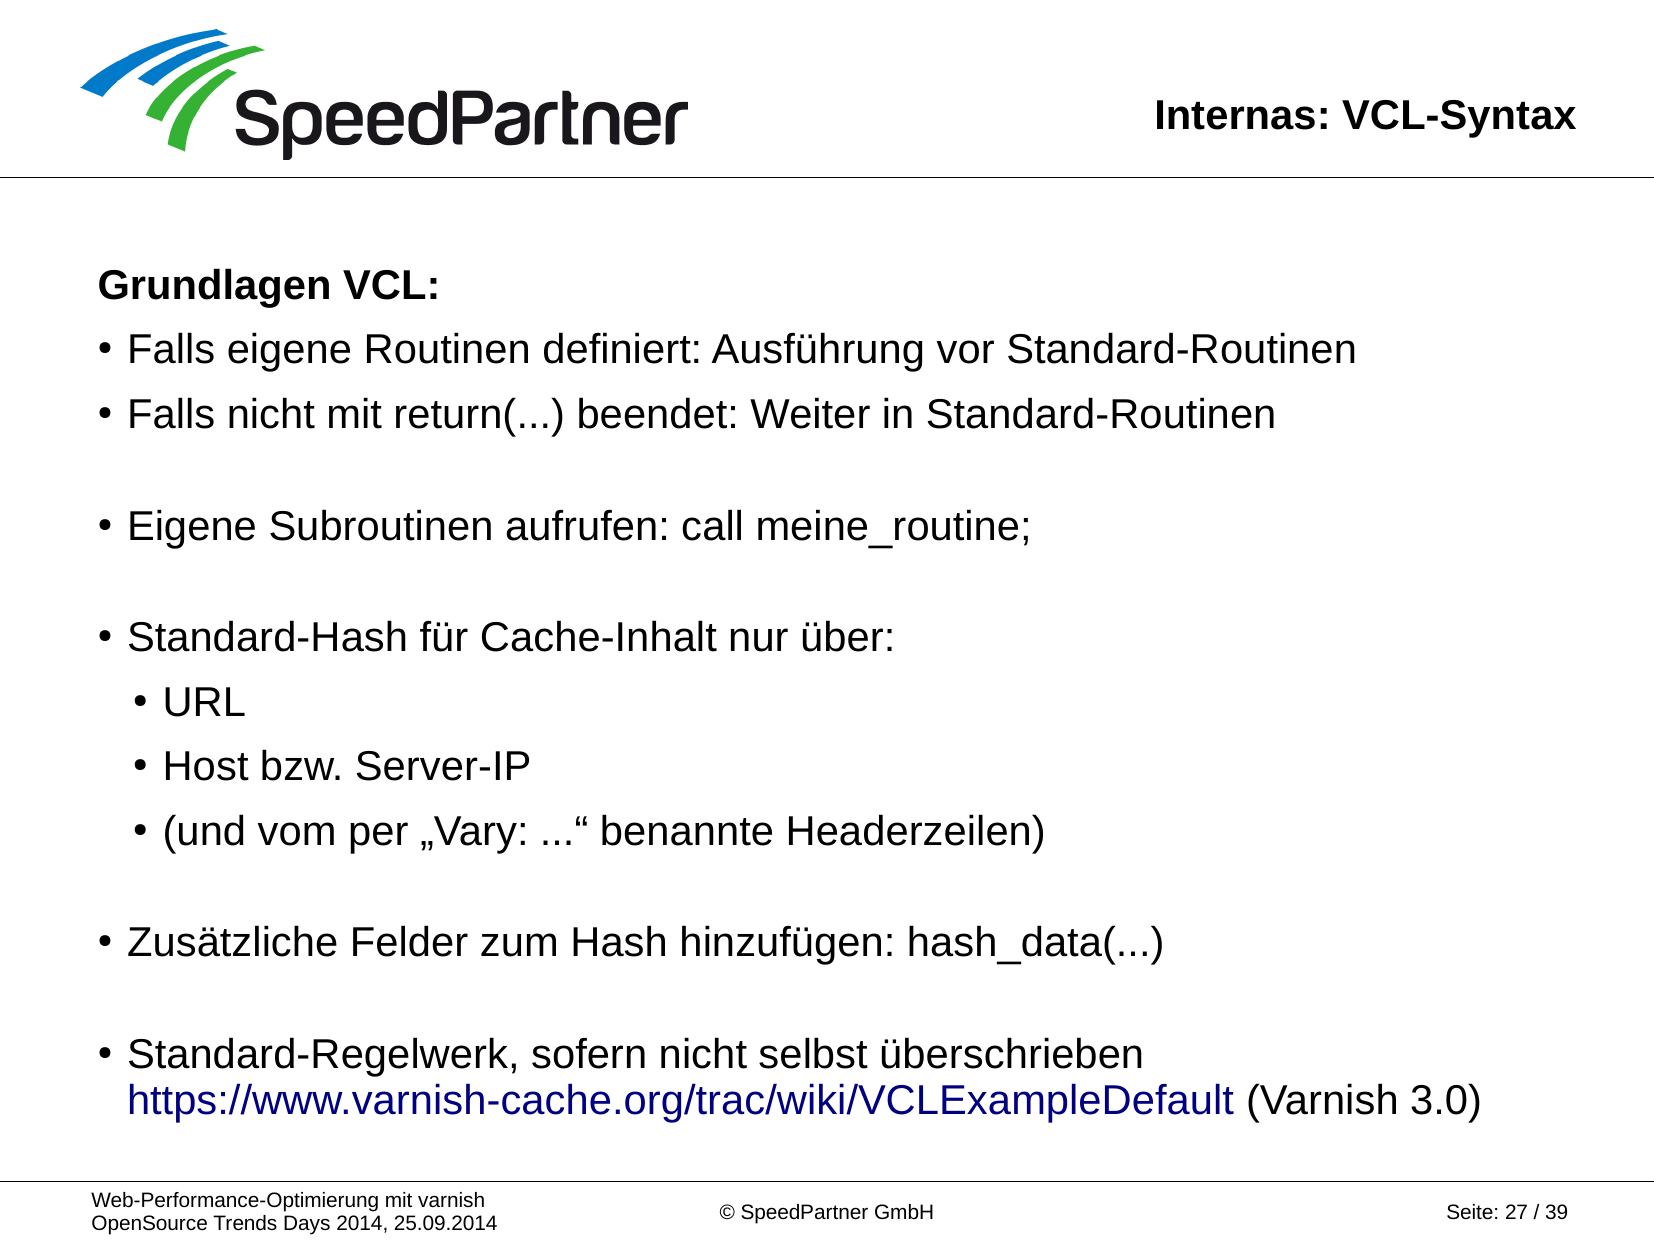

# Internas: VCL-Syntax
Grundlagen VCL:
Falls eigene Routinen definiert: Ausführung vor Standard-Routinen
Falls nicht mit return(...) beendet: Weiter in Standard-Routinen
Eigene Subroutinen aufrufen: call meine_routine;
Standard-Hash für Cache-Inhalt nur über:
URL
Host bzw. Server-IP
(und vom per „Vary: ...“ benannte Headerzeilen)
Zusätzliche Felder zum Hash hinzufügen: hash_data(...)
Standard-Regelwerk, sofern nicht selbst überschrieben
https://www.varnish-cache.org/trac/wiki/VCLExampleDefault (Varnish 3.0)